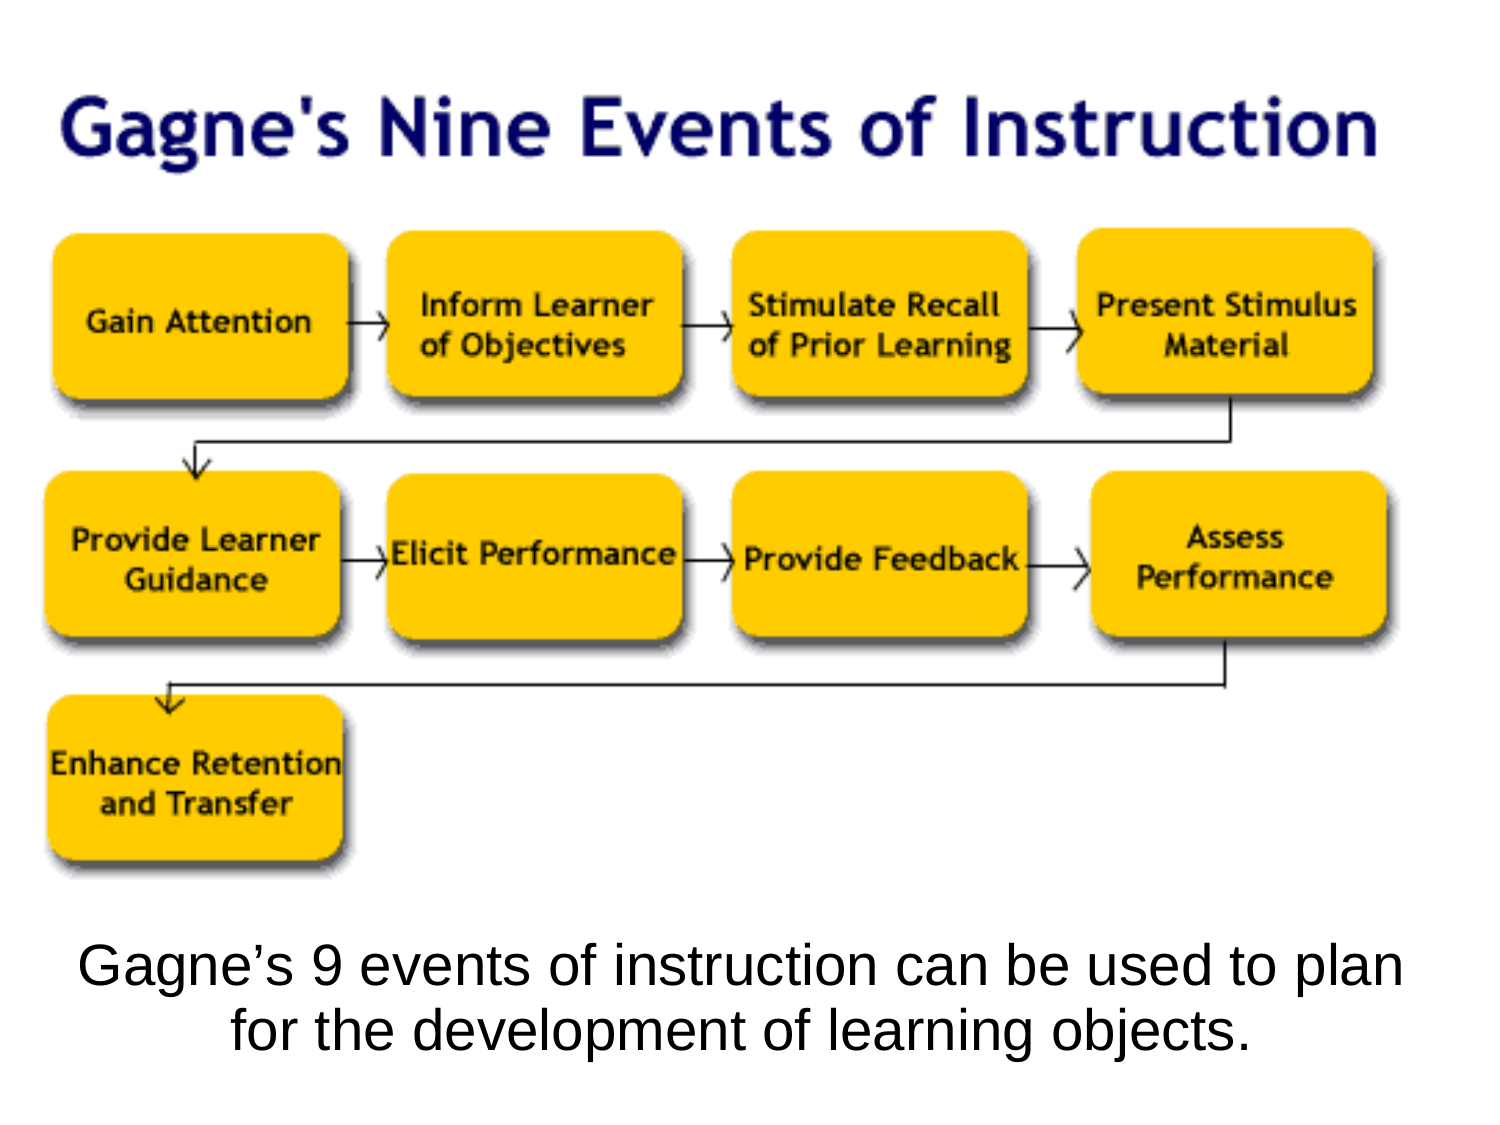

Gagne’s 9 events of instruction can be used to plan for the development of learning objects.